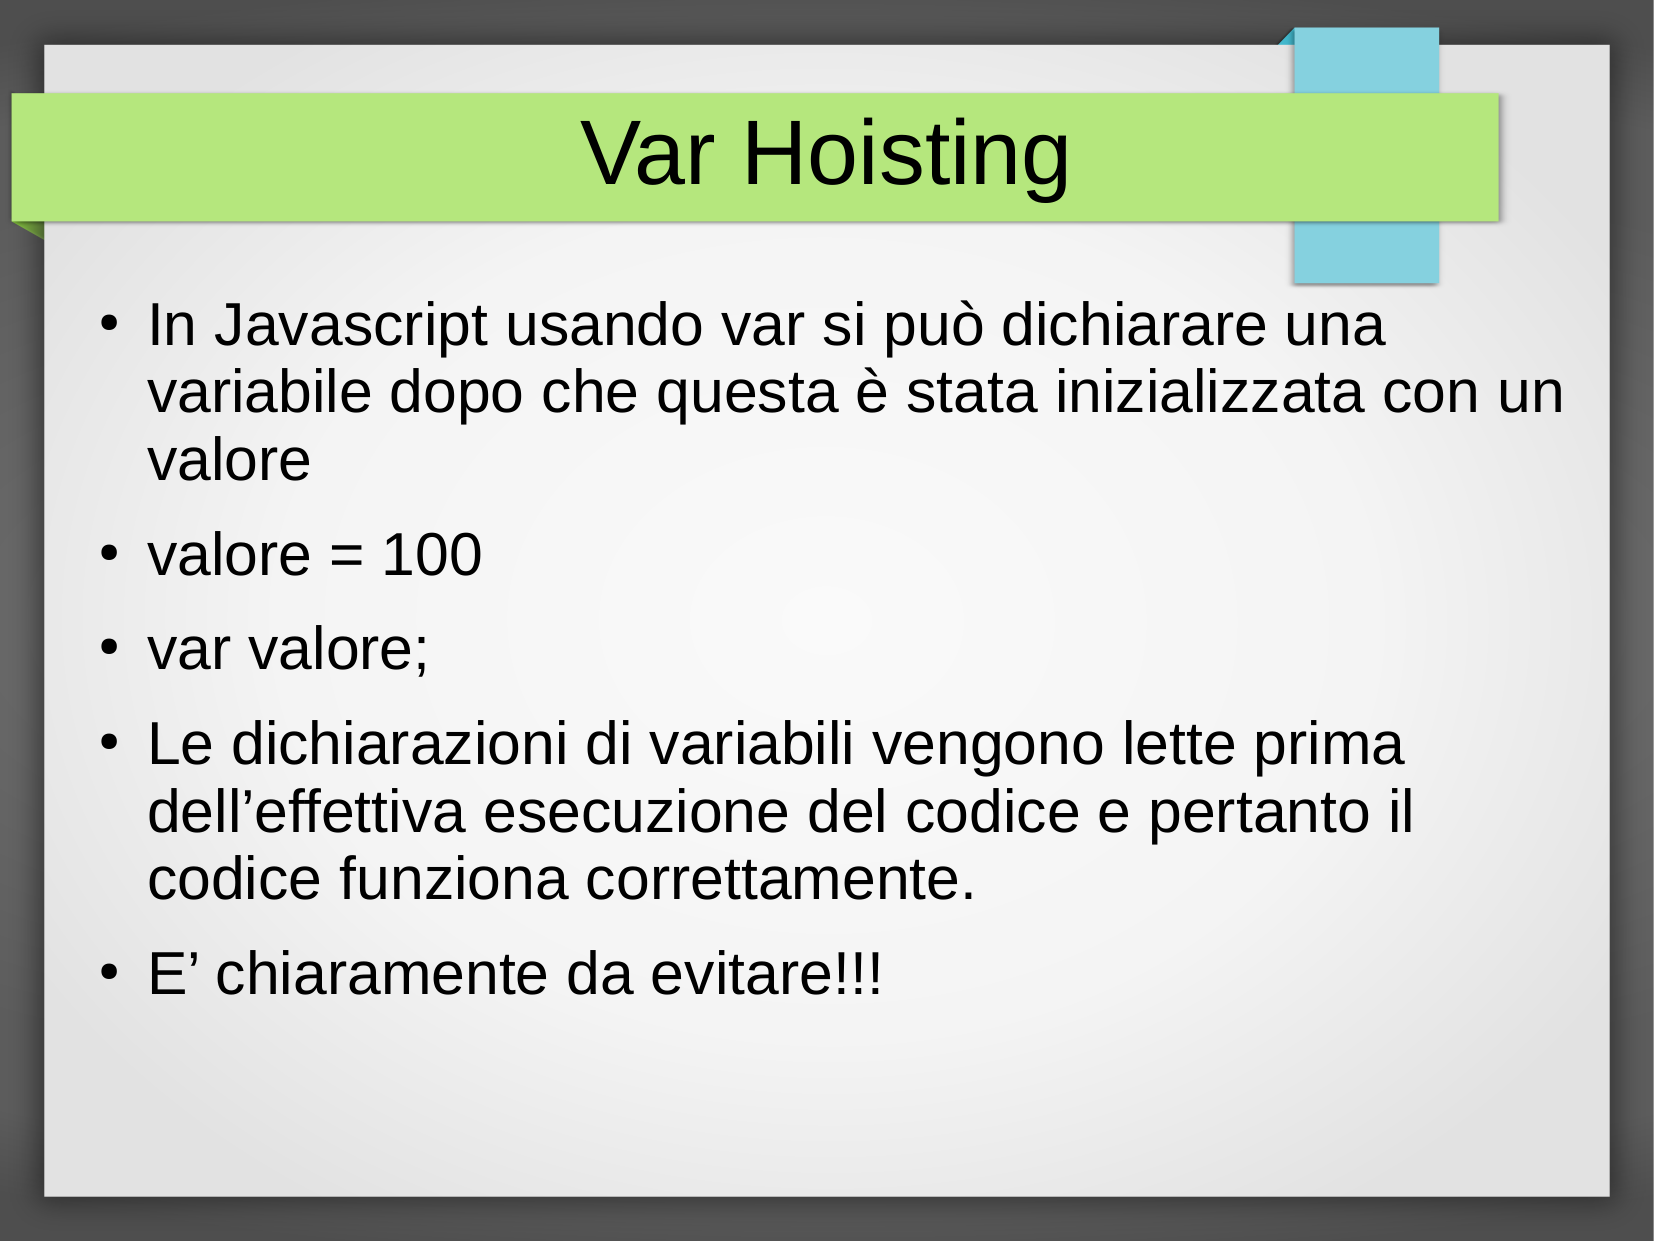

# Var Hoisting
In Javascript usando var si può dichiarare una variabile dopo che questa è stata inizializzata con un valore
valore = 100
var valore;
Le dichiarazioni di variabili vengono lette prima dell’effettiva esecuzione del codice e pertanto il codice funziona correttamente.
E’ chiaramente da evitare!!!